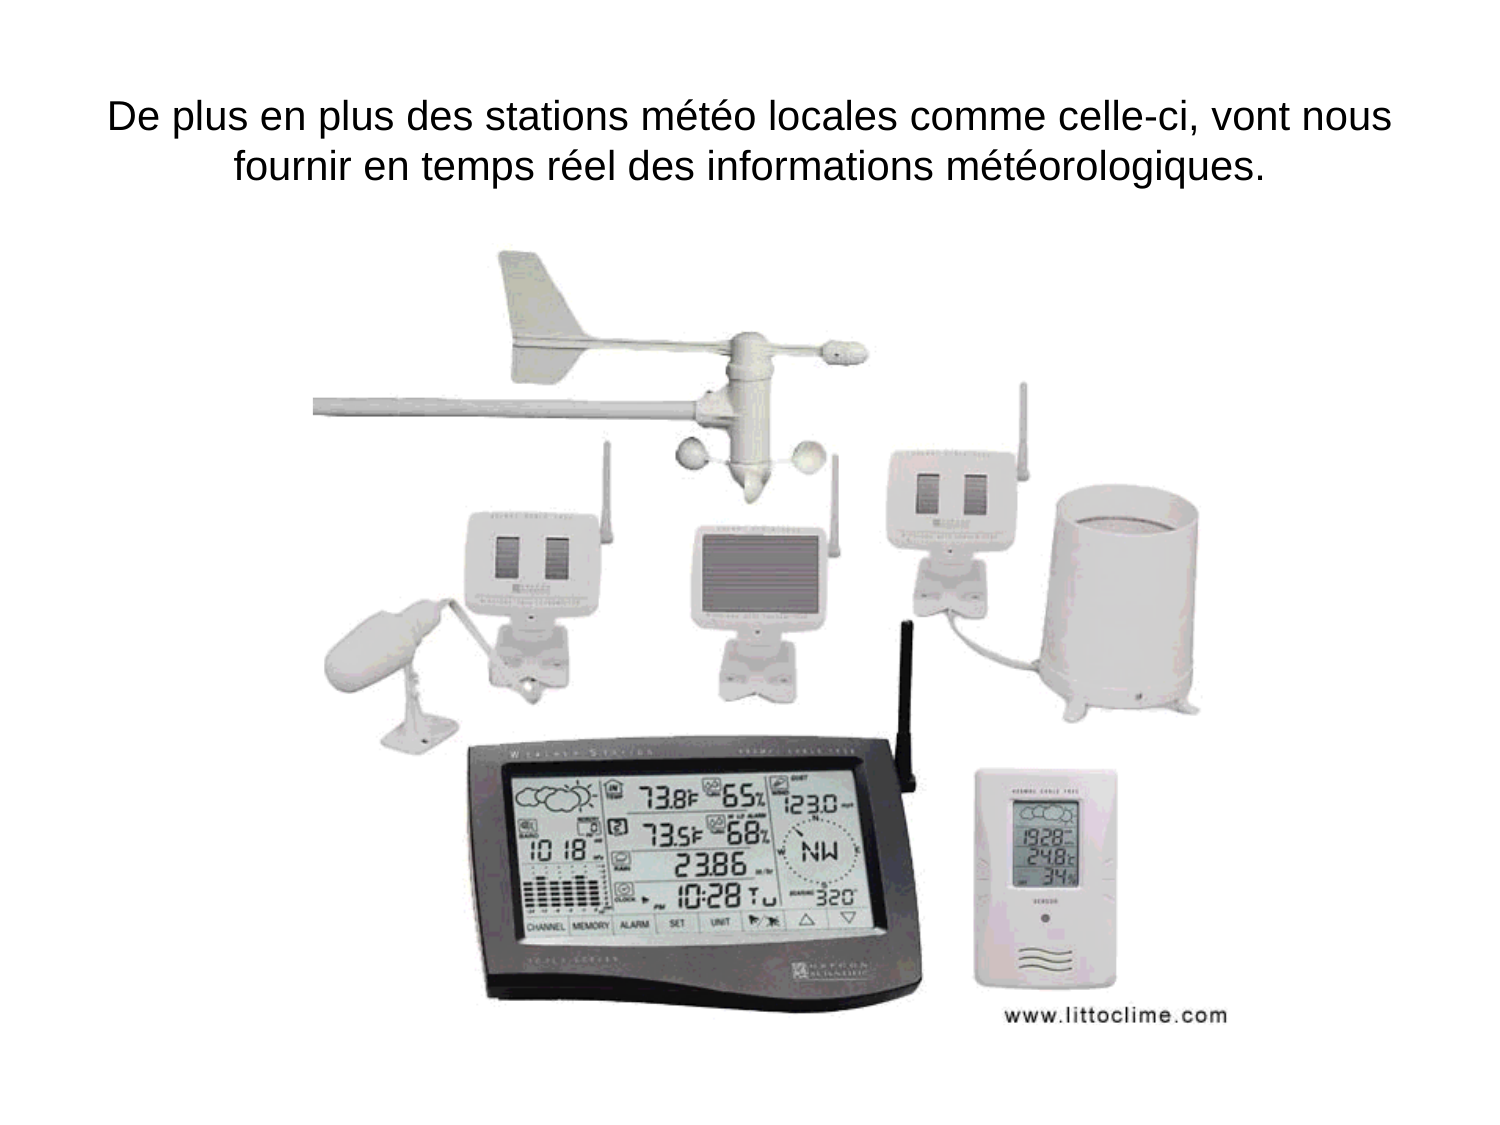

# De plus en plus des stations météo locales comme celle-ci, vont nous fournir en temps réel des informations météorologiques.
STATION METEOROLOGIQUE